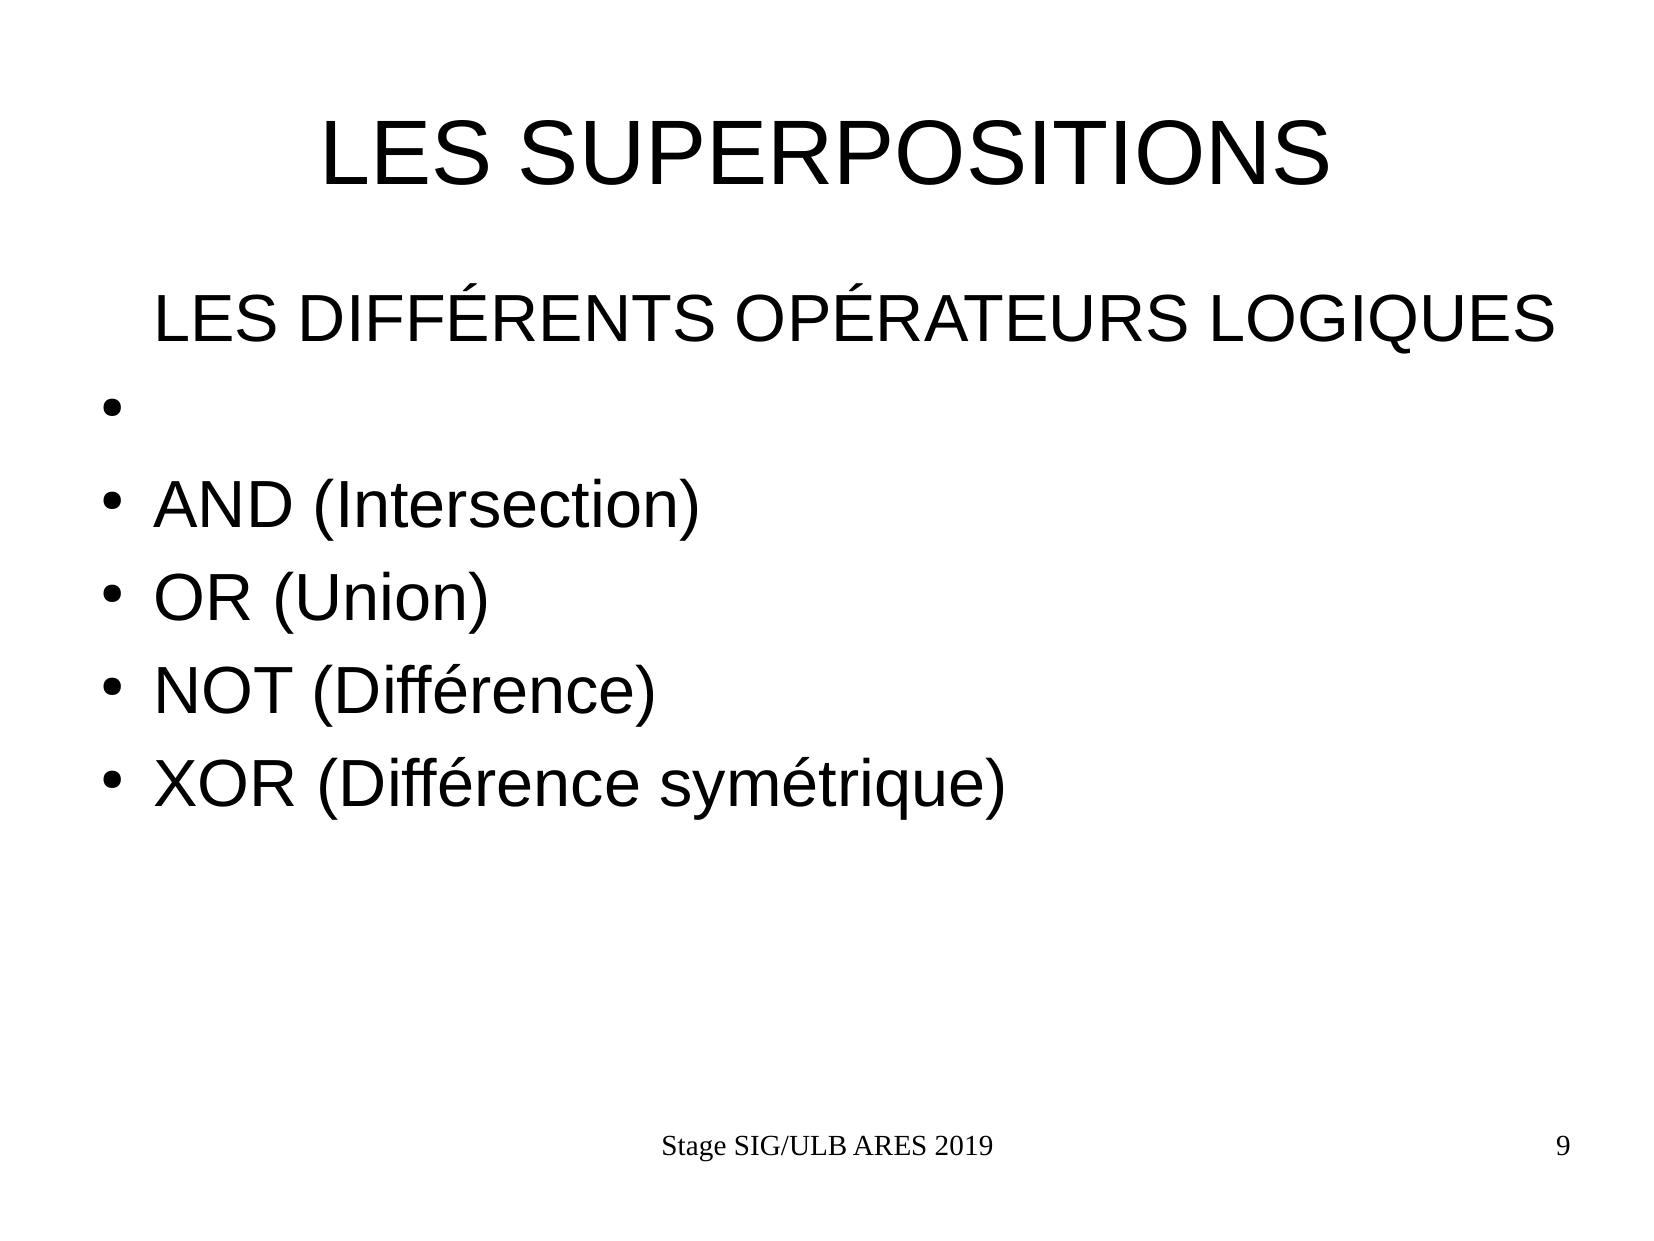

# LES SUPERPOSITIONS
LES DIFFÉRENTS OPÉRATEURS LOGIQUES
AND (Intersection)
OR (Union)
NOT (Différence)
XOR (Différence symétrique)
Stage SIG/ULB ARES 2019
9